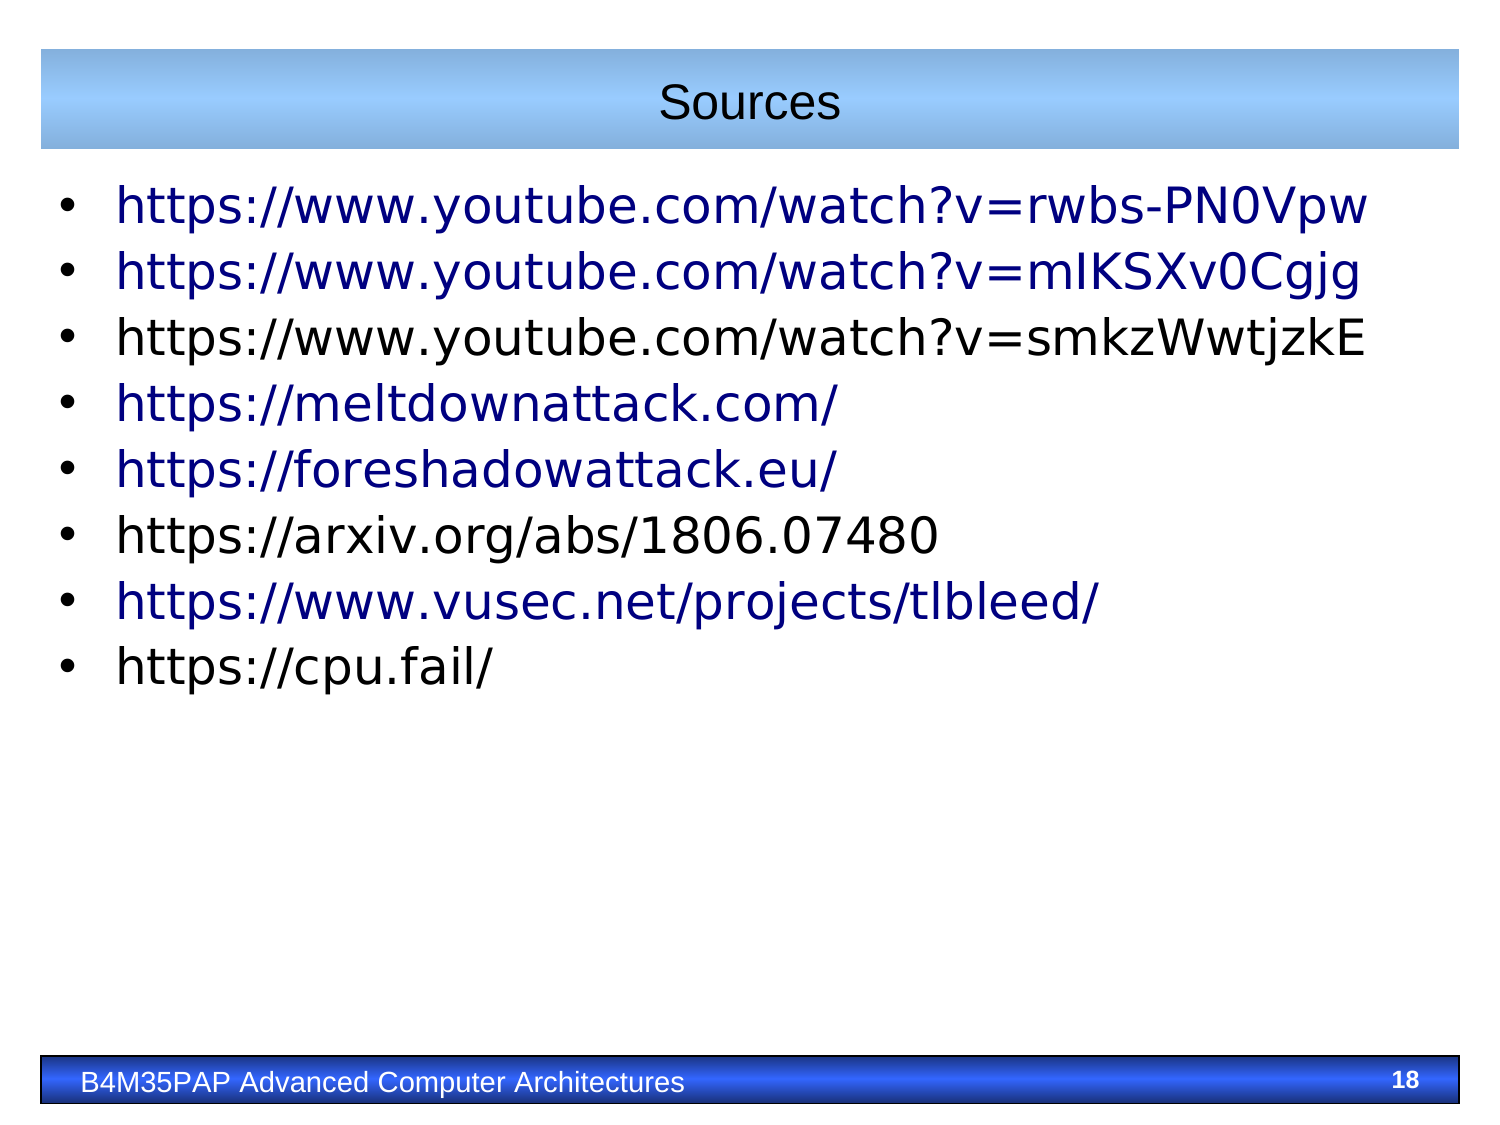

# Sources
https://www.youtube.com/watch?v=rwbs-PN0Vpw
https://www.youtube.com/watch?v=mIKSXv0Cgjg
https://www.youtube.com/watch?v=smkzWwtjzkE
https://meltdownattack.com/
https://foreshadowattack.eu/
https://arxiv.org/abs/1806.07480
https://www.vusec.net/projects/tlbleed/
https://cpu.fail/